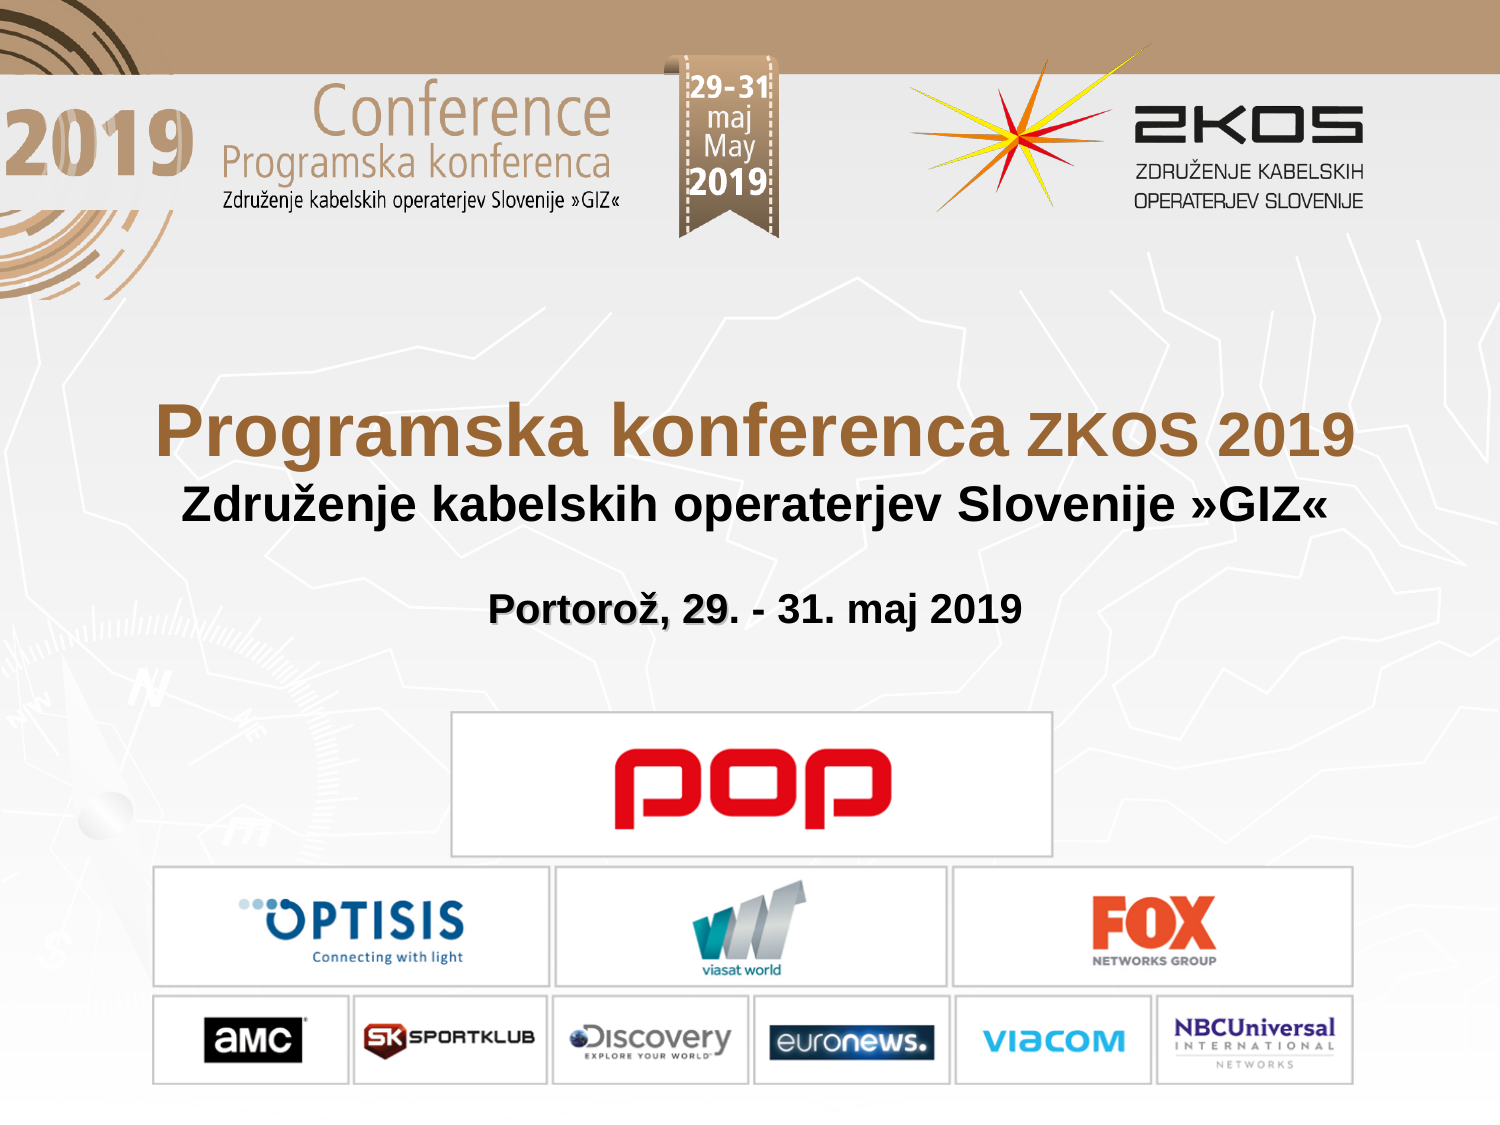

Programska konferenca ZKOS 2019
Združenje kabelskih operaterjev Slovenije »GIZ«
Portorož, 29. - 31. maj 2019